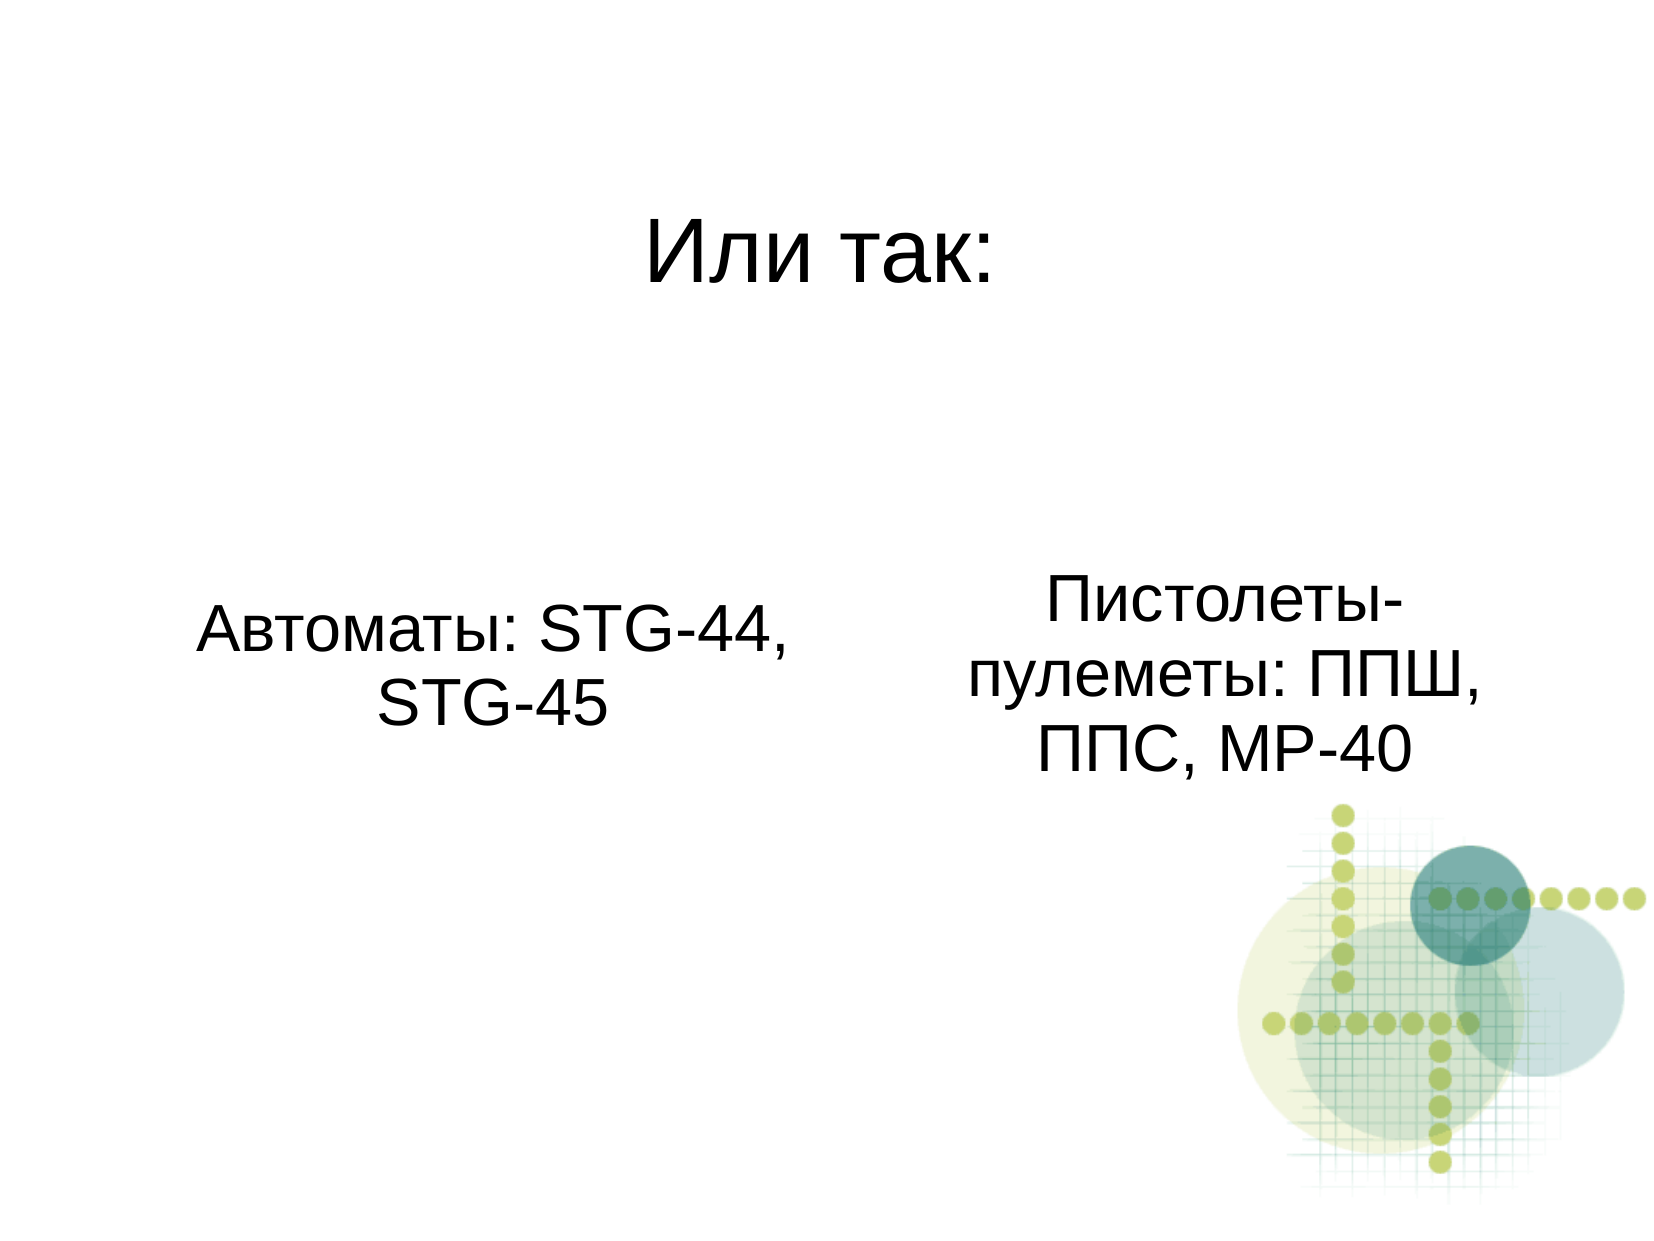

# Или так:
Пистолеты-пулеметы: ППШ, ППС, MP-40
Автоматы: STG-44, STG-45